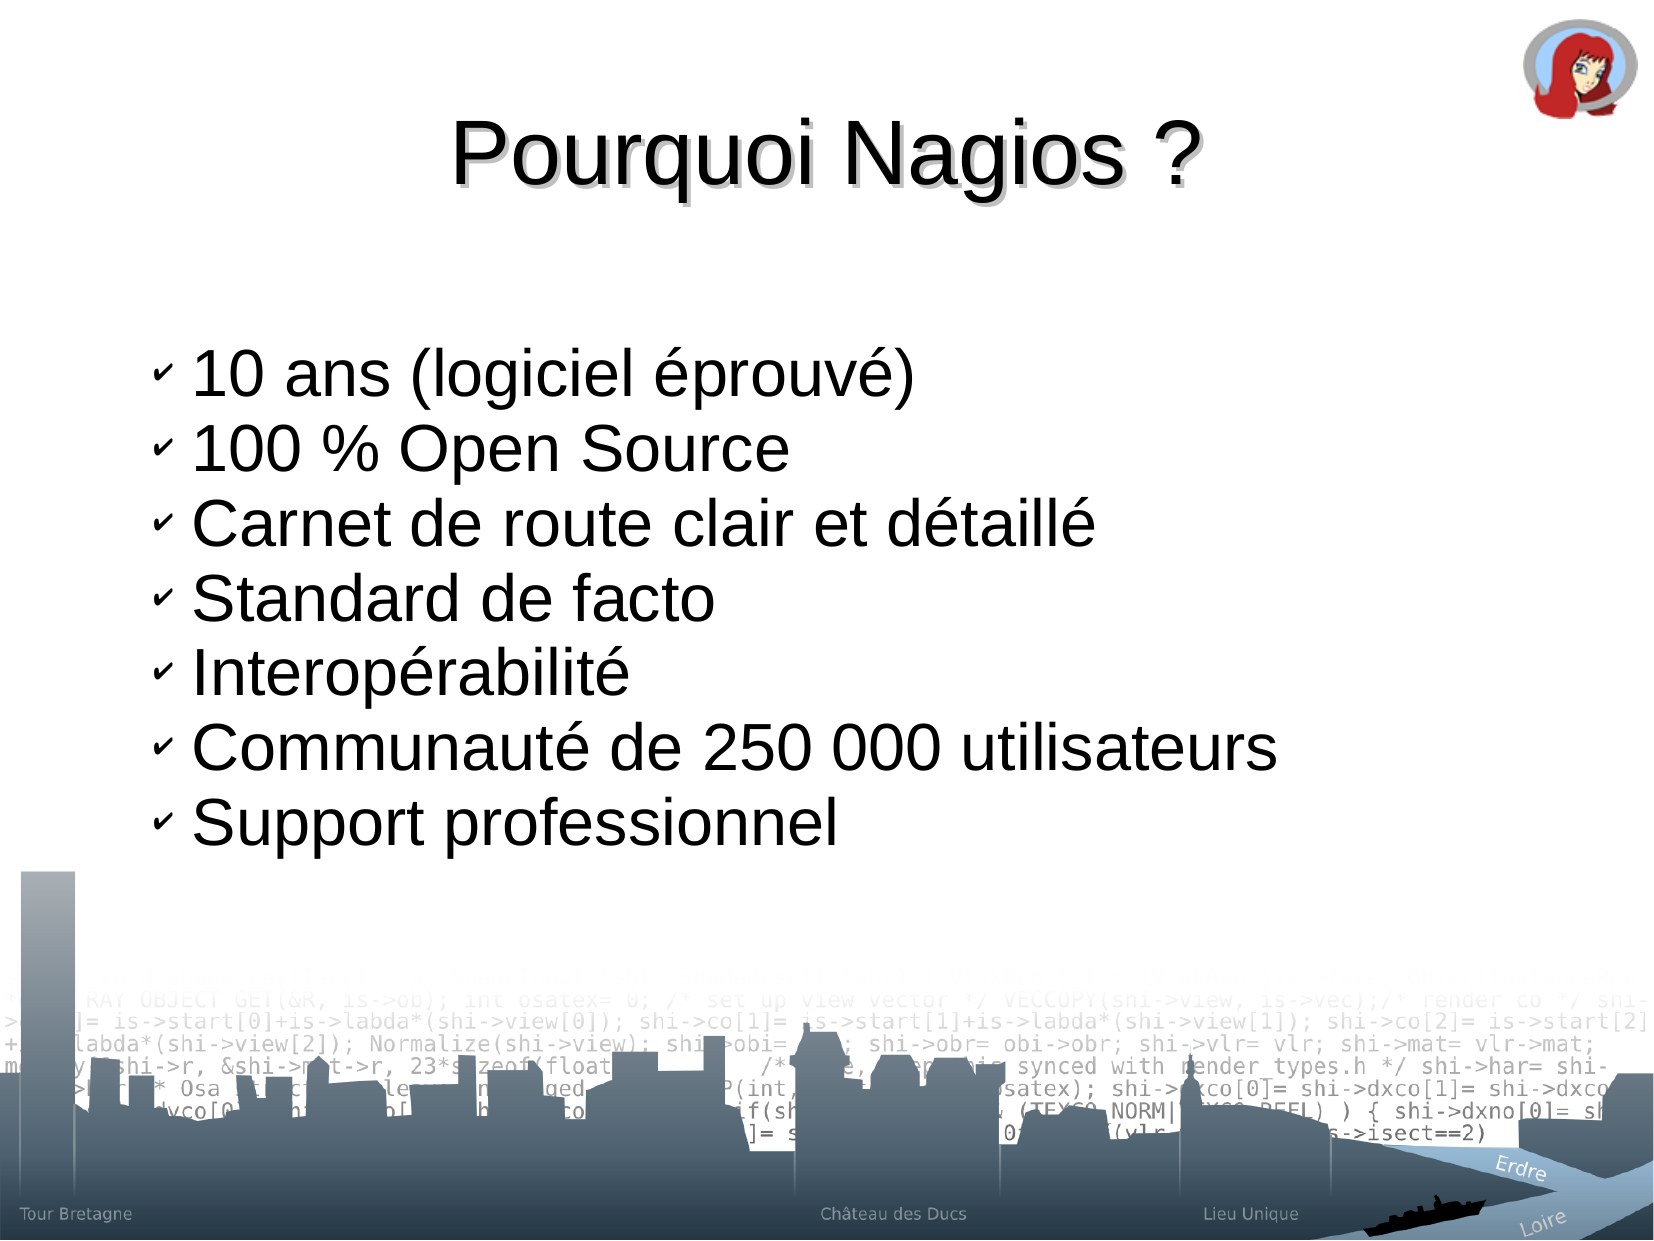

# Pourquoi Nagios ?
 10 ans (logiciel éprouvé)
 100 % Open Source
 Carnet de route clair et détaillé
 Standard de facto
 Interopérabilité
 Communauté de 250 000 utilisateurs
 Support professionnel